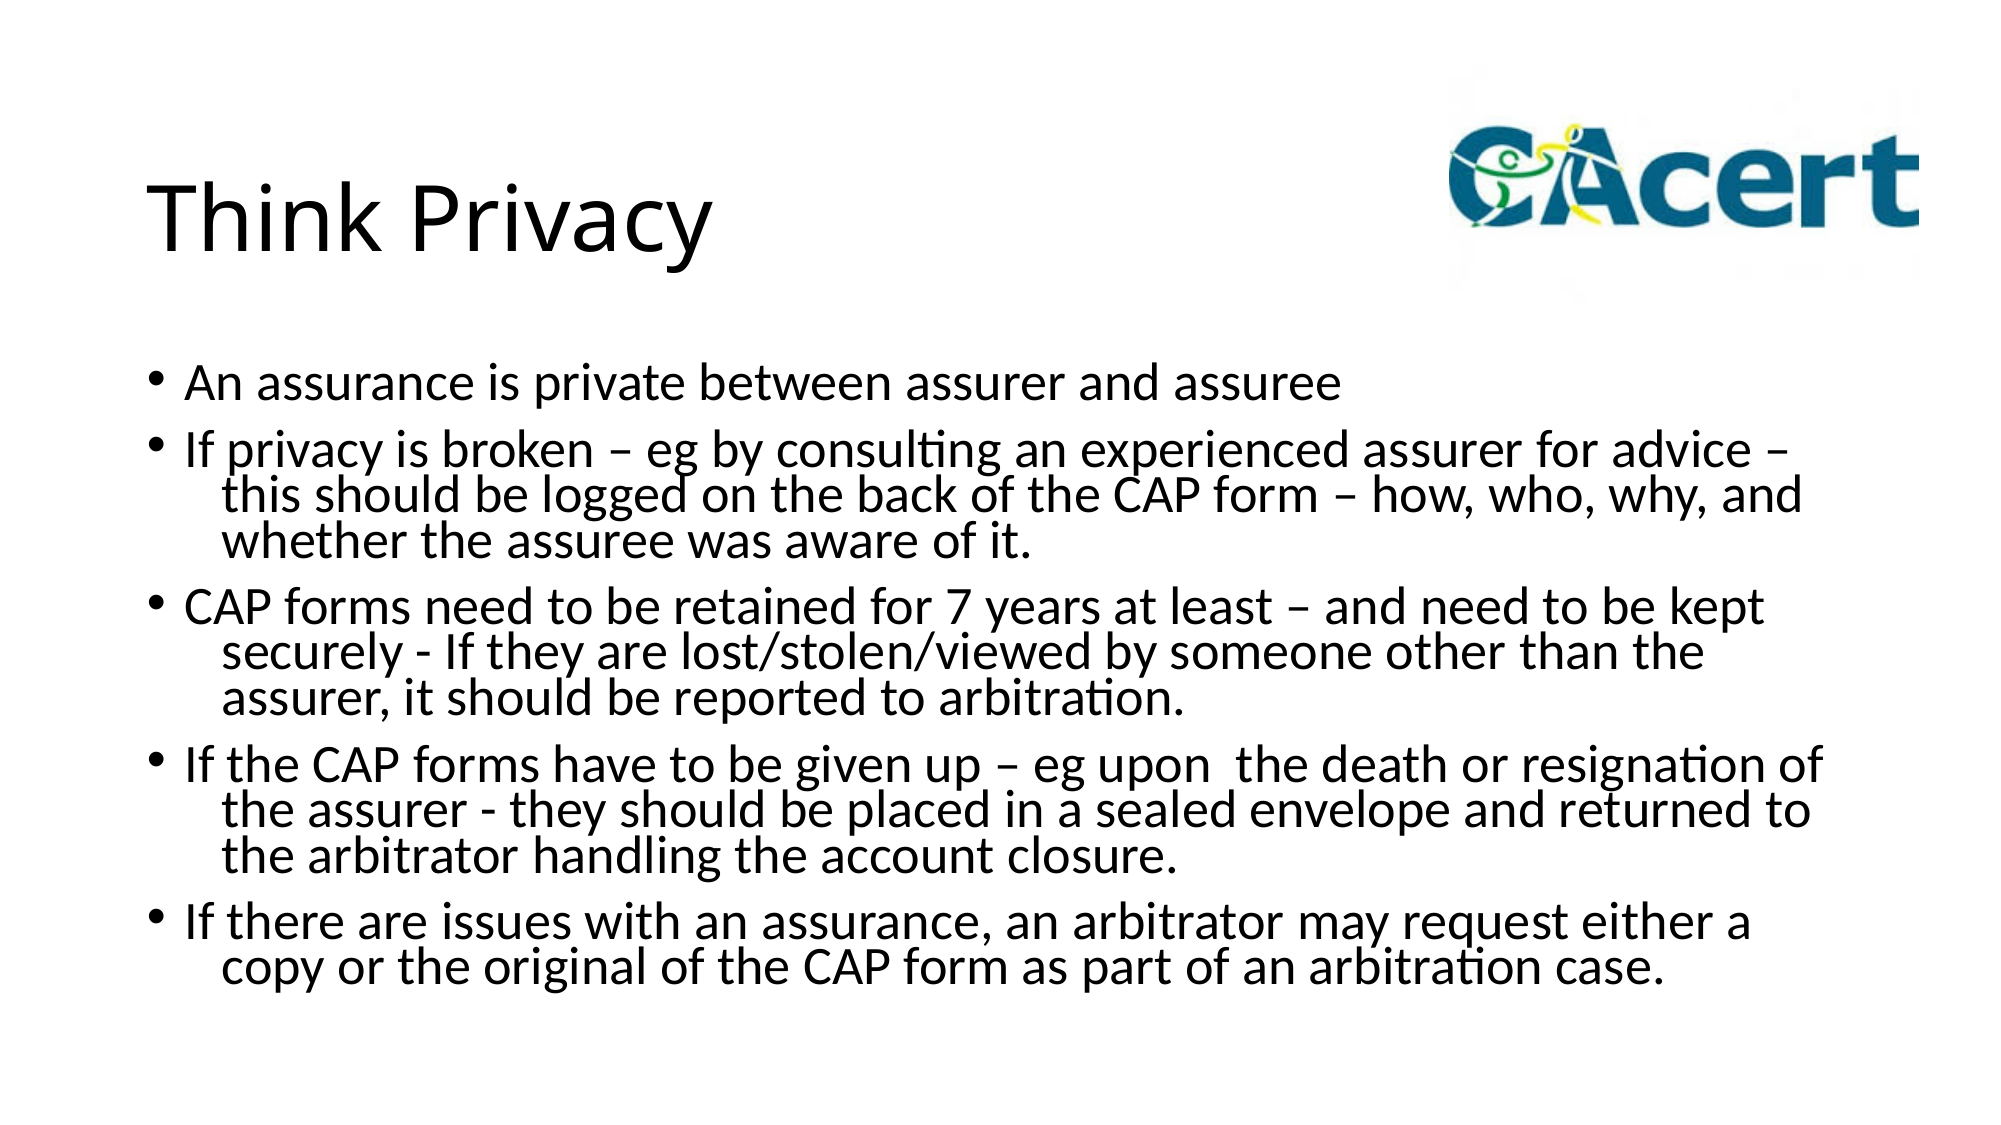

# Think Privacy
An assurance is private between assurer and assuree
If privacy is broken – eg by consulting an experienced assurer for advice – this should be logged on the back of the CAP form – how, who, why, and whether the assuree was aware of it.
CAP forms need to be retained for 7 years at least – and need to be kept securely - If they are lost/stolen/viewed by someone other than the assurer, it should be reported to arbitration.
If the CAP forms have to be given up – eg upon the death or resignation of the assurer - they should be placed in a sealed envelope and returned to the arbitrator handling the account closure.
If there are issues with an assurance, an arbitrator may request either a copy or the original of the CAP form as part of an arbitration case.